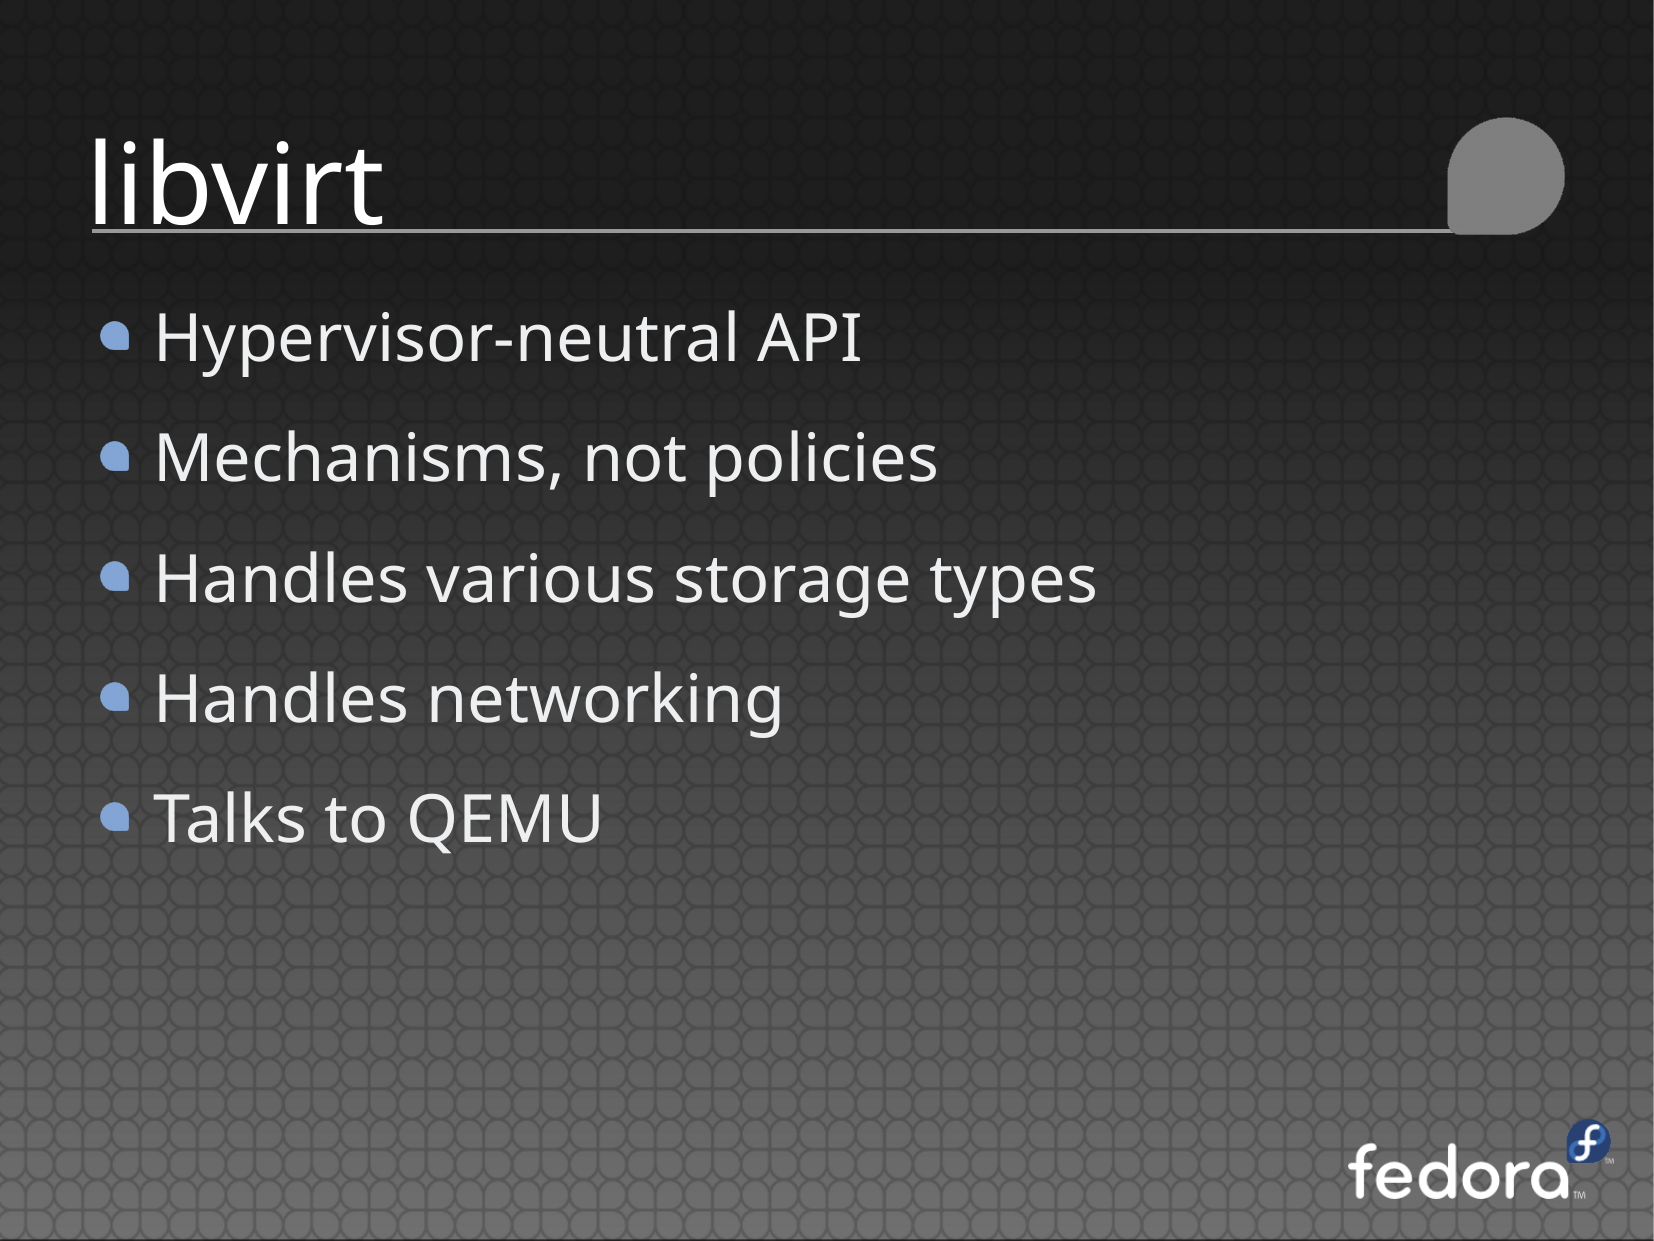

# libvirt
Hypervisor-neutral API
Mechanisms, not policies
Handles various storage types
Handles networking
Talks to QEMU